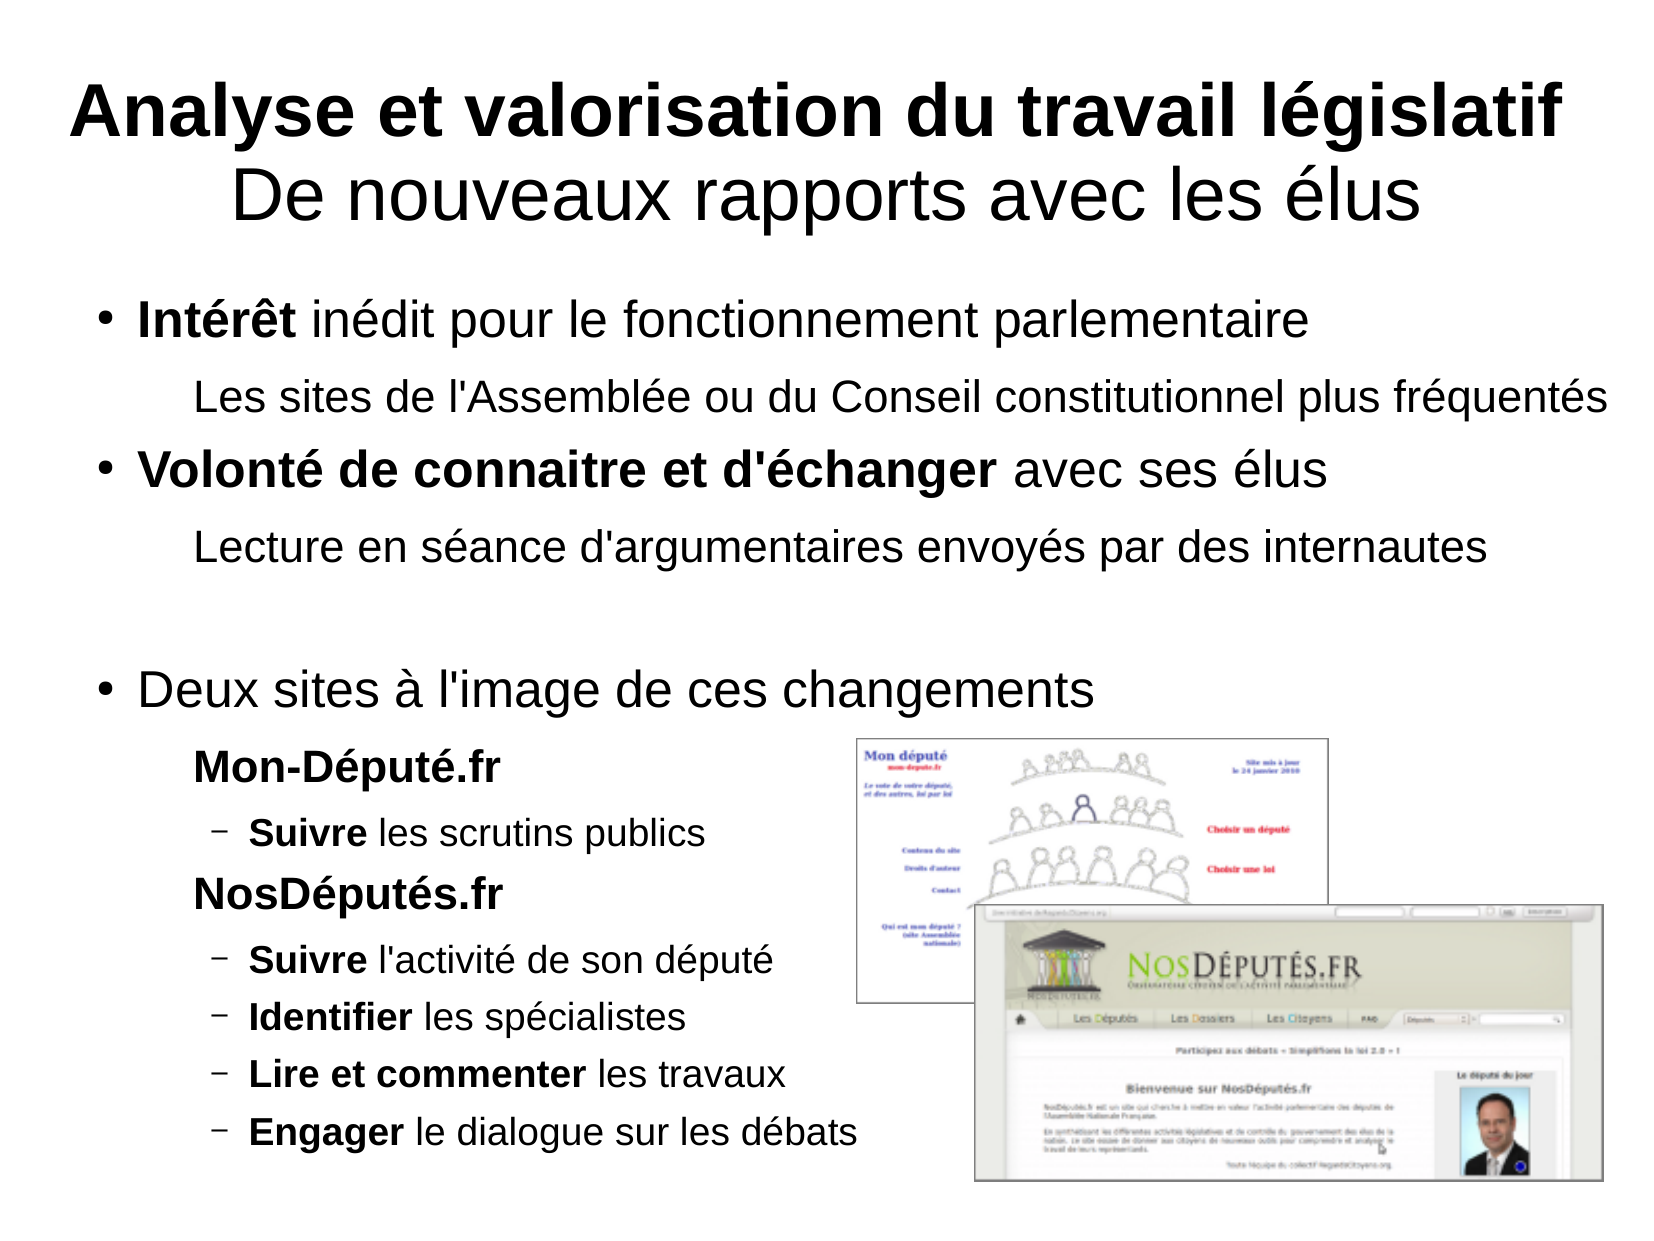

# Analyse et valorisation du travail législatif De nouveaux rapports avec les élus
Intérêt inédit pour le fonctionnement parlementaire
Les sites de l'Assemblée ou du Conseil constitutionnel plus fréquentés
Volonté de connaitre et d'échanger avec ses élus
Lecture en séance d'argumentaires envoyés par des internautes
Deux sites à l'image de ces changements
Mon-Député.fr
Suivre les scrutins publics
NosDéputés.fr
Suivre l'activité de son député
Identifier les spécialistes
Lire et commenter les travaux
Engager le dialogue sur les débats